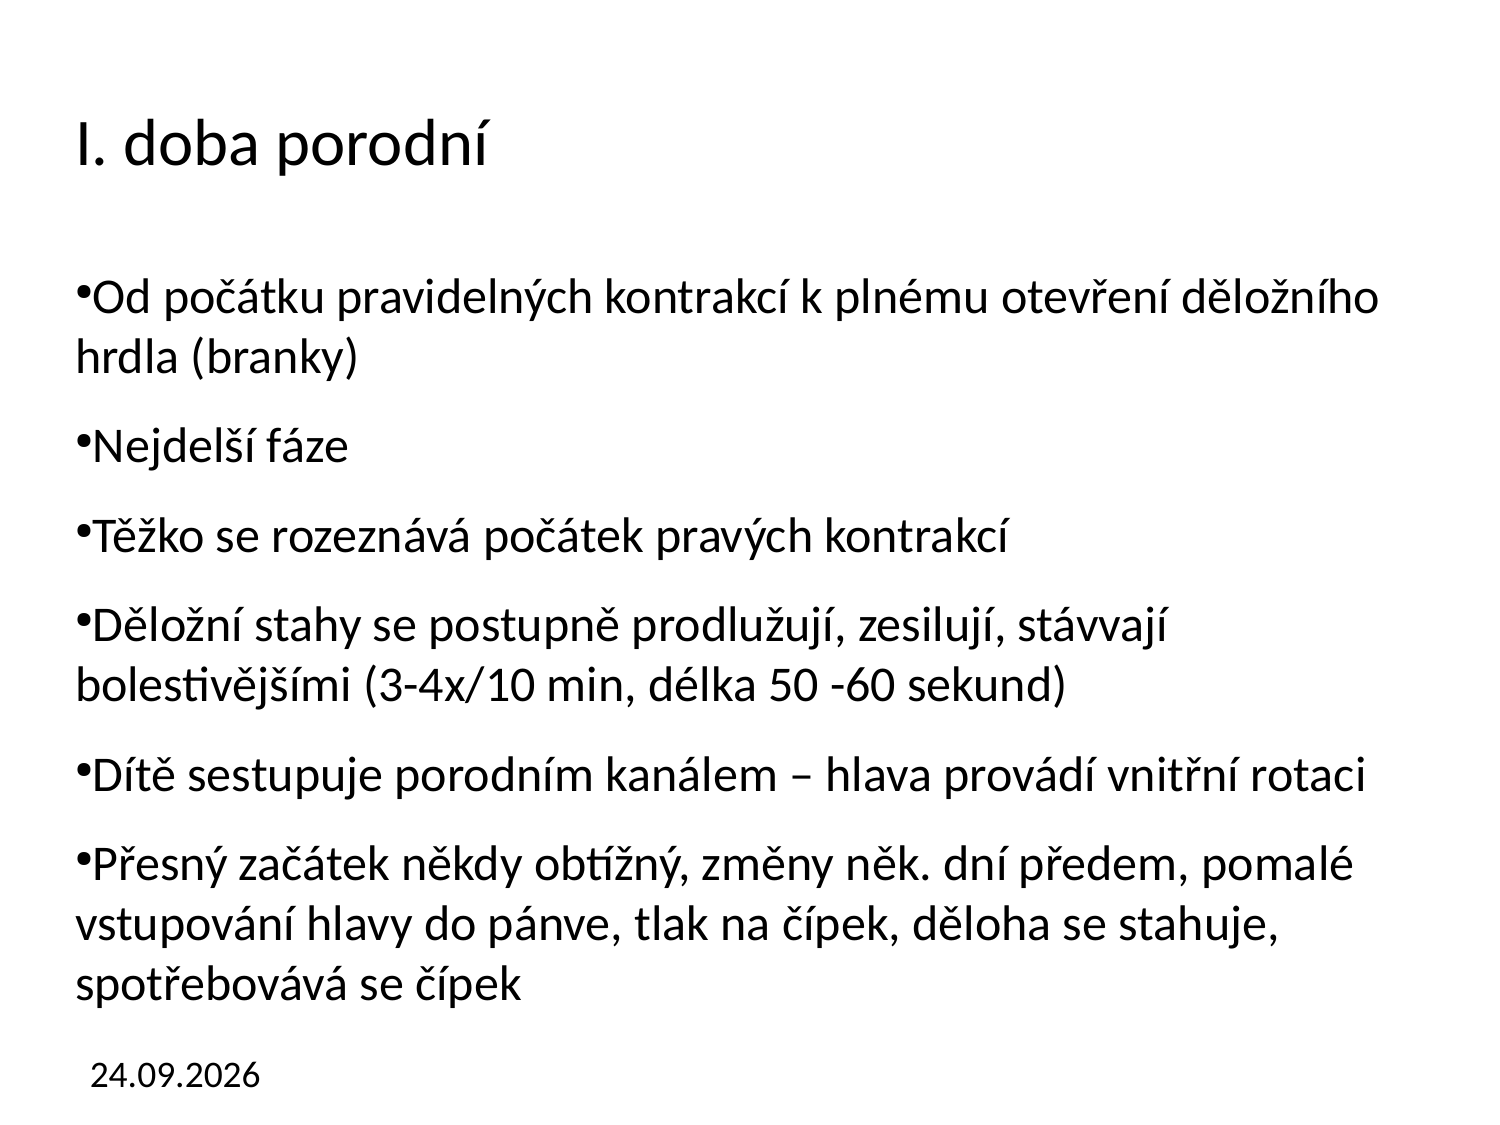

# I. doba porodní
Od počátku pravidelných kontrakcí k plnému otevření děložního hrdla (branky)
Nejdelší fáze
Těžko se rozeznává počátek pravých kontrakcí
Děložní stahy se postupně prodlužují, zesilují, stávvají bolestivějšími (3-4x/10 min, délka 50 -60 sekund)
Dítě sestupuje porodním kanálem – hlava provádí vnitřní rotaci
Přesný začátek někdy obtížný, změny něk. dní předem, pomalé vstupování hlavy do pánve, tlak na čípek, děloha se stahuje, spotřebovává se čípek